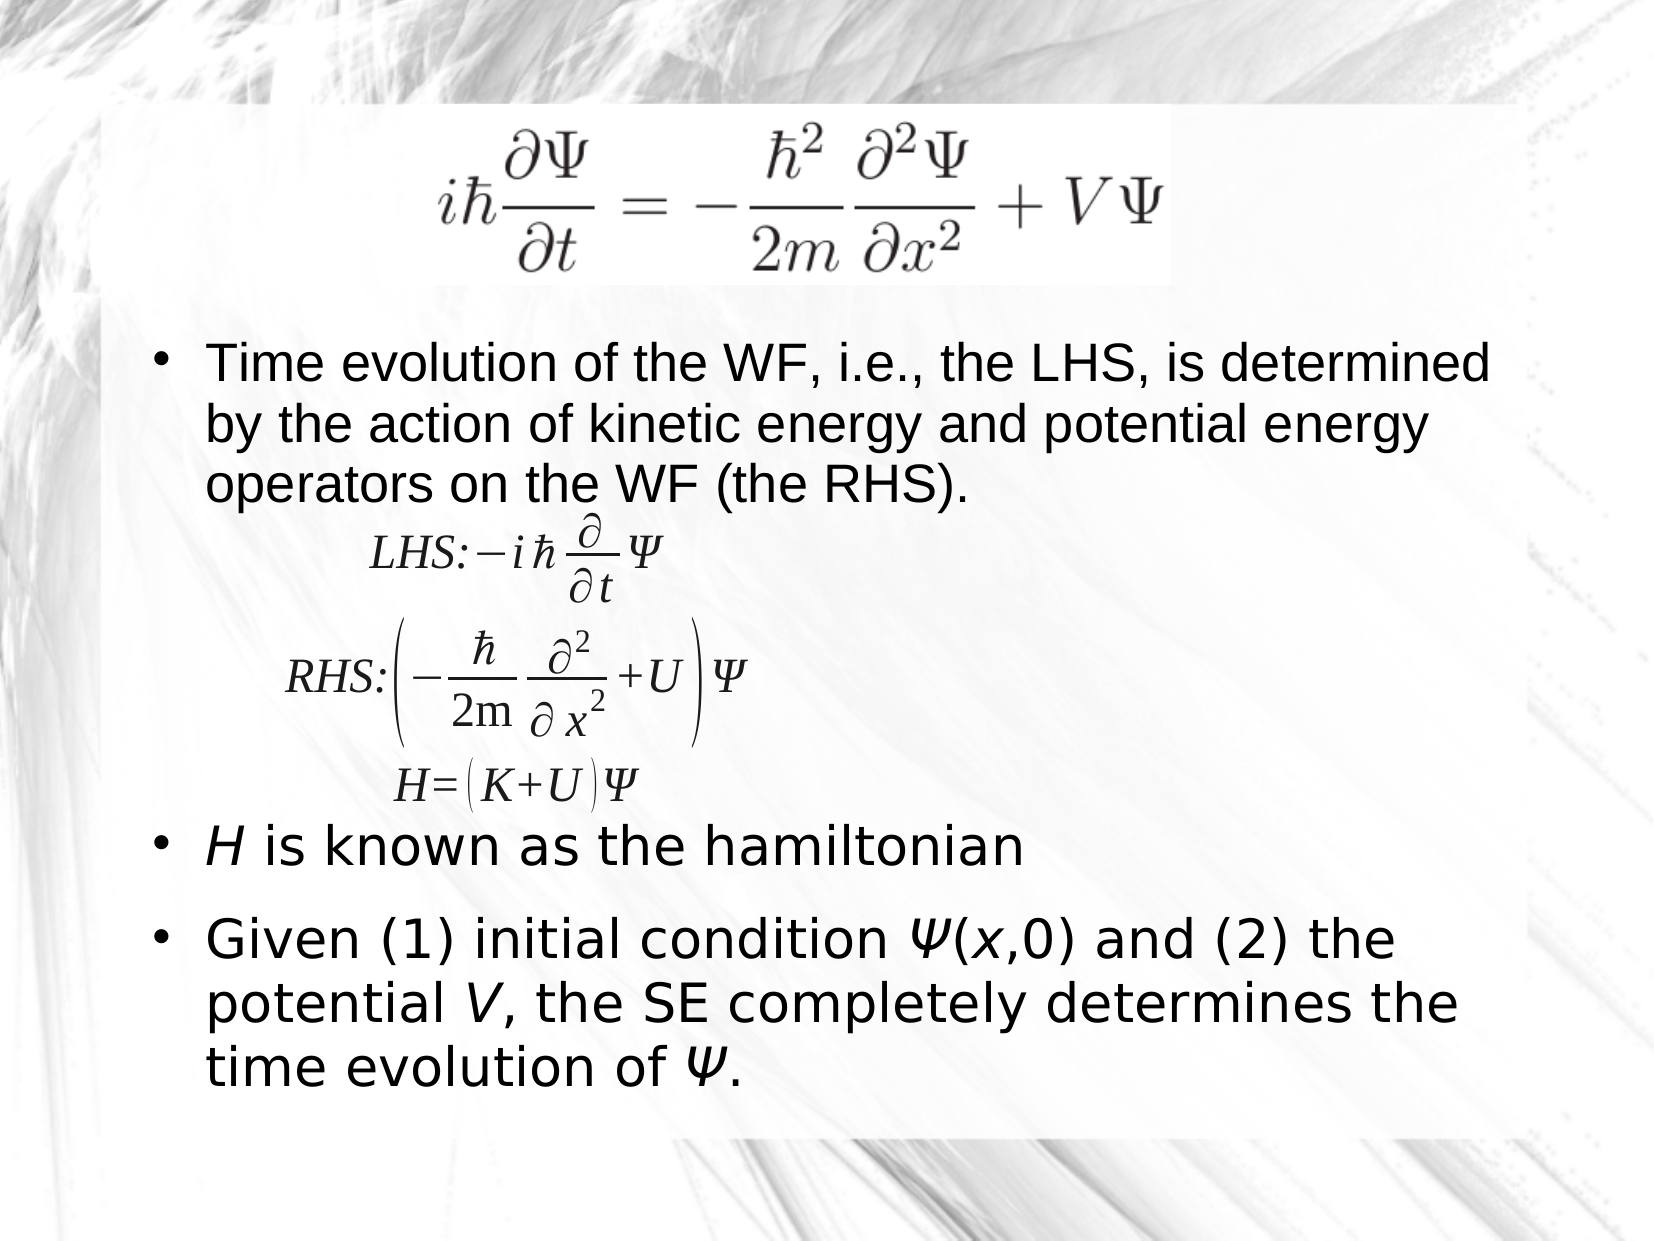

# Time evolution of the WF, i.e., the LHS, is determined by the action of kinetic energy and potential energy operators on the WF (the RHS).
H is known as the hamiltonian
Given (1) initial condition Ψ(x,0) and (2) the potential V, the SE completely determines the time evolution of Ψ.